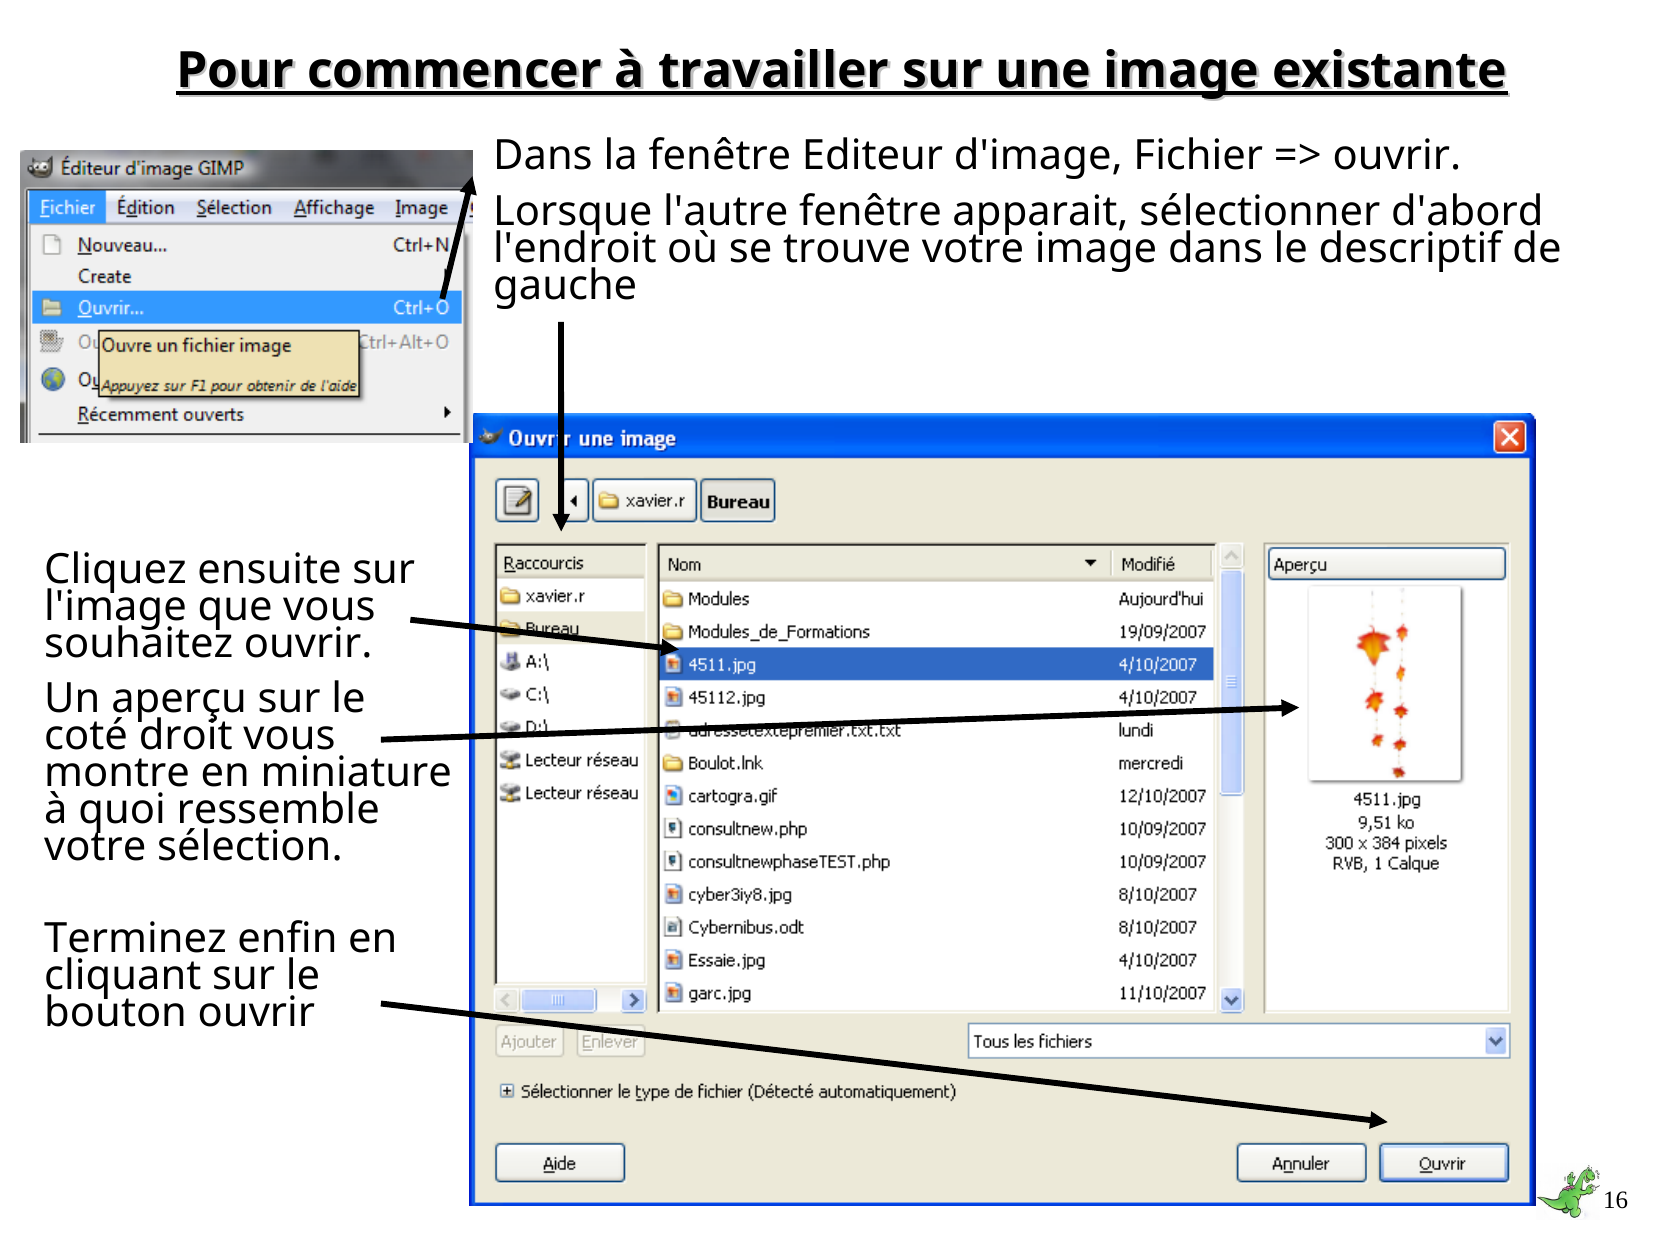

Pour commencer à travailler sur une image existante
Dans la fenêtre Editeur d'image, Fichier => ouvrir.
Lorsque l'autre fenêtre apparait, sélectionner d'abord
l'endroit où se trouve votre image dans le descriptif de
gauche
Cliquez ensuite sur
l'image que vous
souhaitez ouvrir.
Un aperçu sur le
coté droit vous
montre en miniature
à quoi ressemble
votre sélection.
Terminez enfin en
cliquant sur le
bouton ouvrir
16